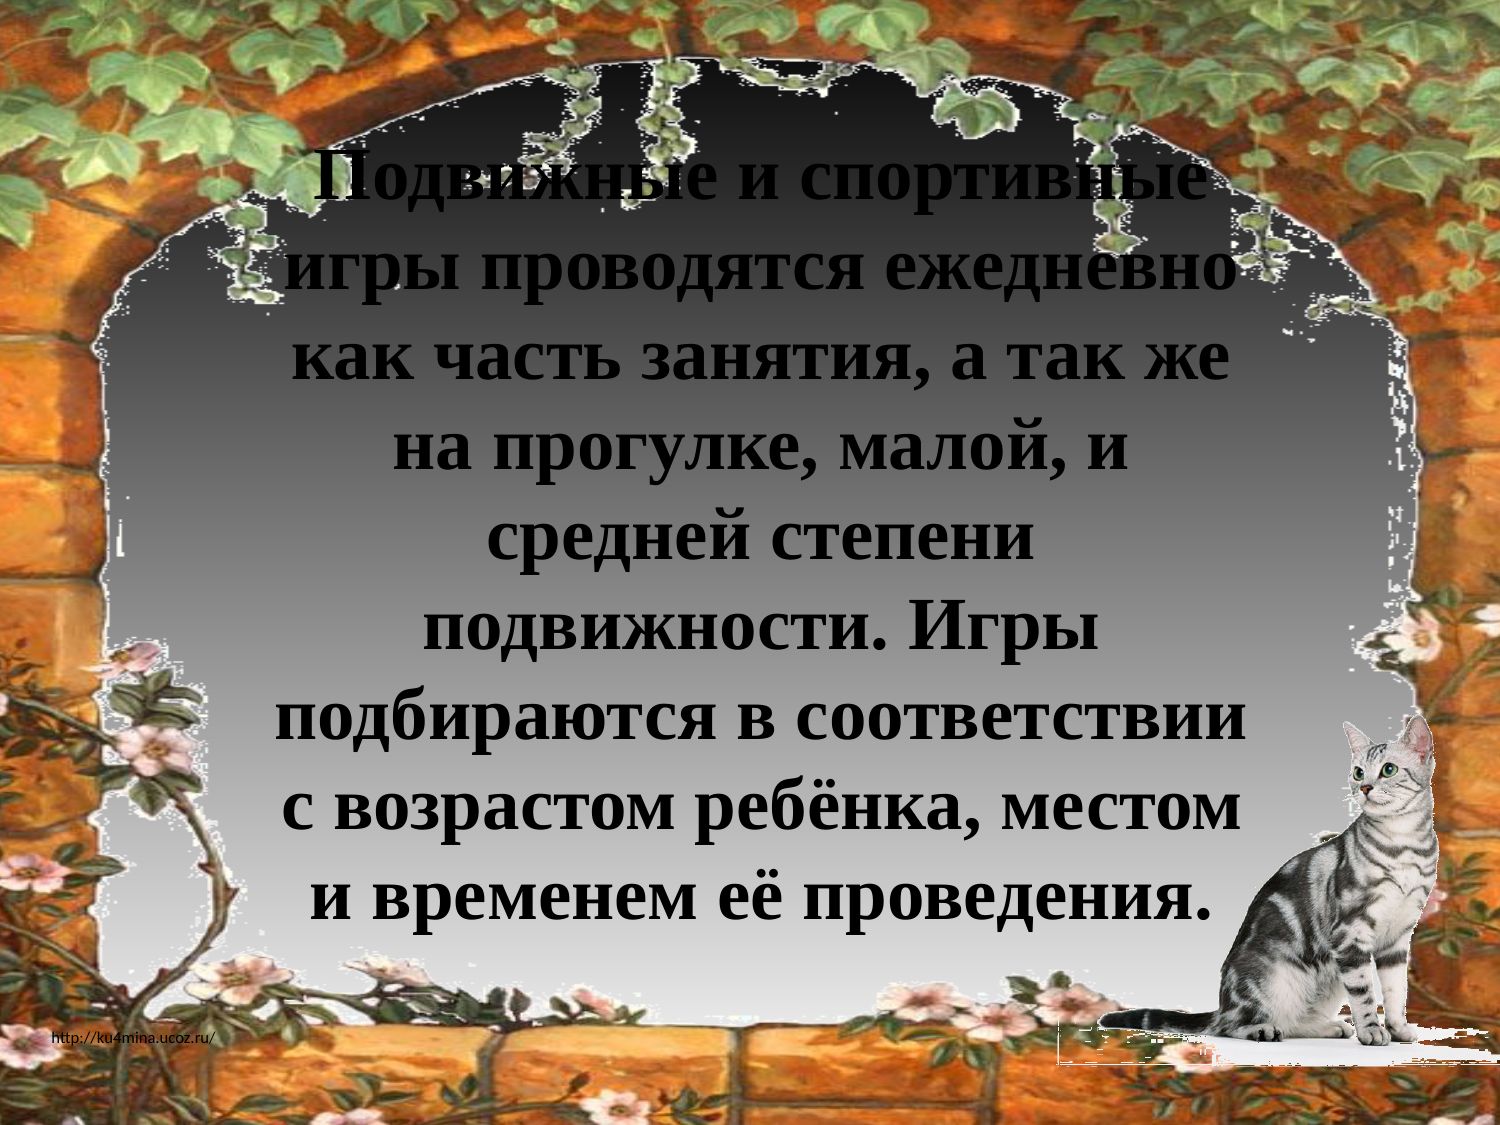

# Подвижные и спортивные игры проводятся ежедневно как часть занятия, а так же на прогулке, малой, и средней степени подвижности. Игры подбираются в соответствии с возрастом ребёнка, местом и временем её проведения.